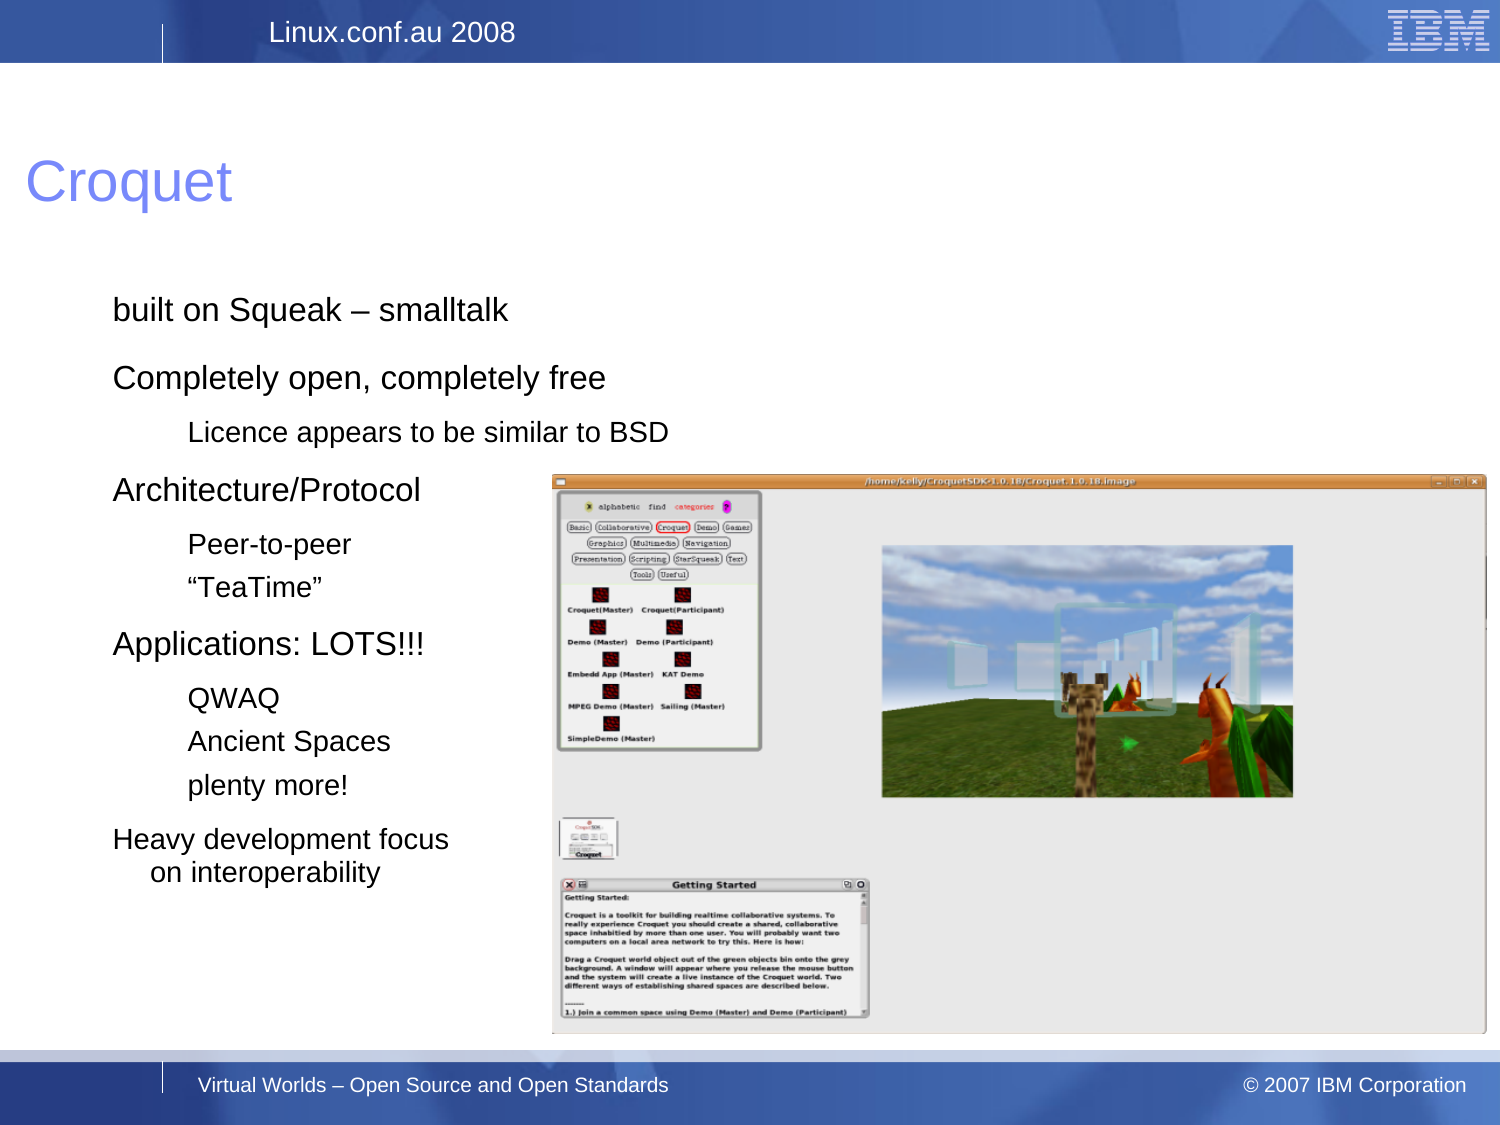

# Croquet
built on Squeak – smalltalk
Completely open, completely free
Licence appears to be similar to BSD
Architecture/Protocol
Peer-to-peer
“TeaTime”
Applications: LOTS!!!
QWAQ
Ancient Spaces
plenty more!
Heavy development focus
on interoperability
24